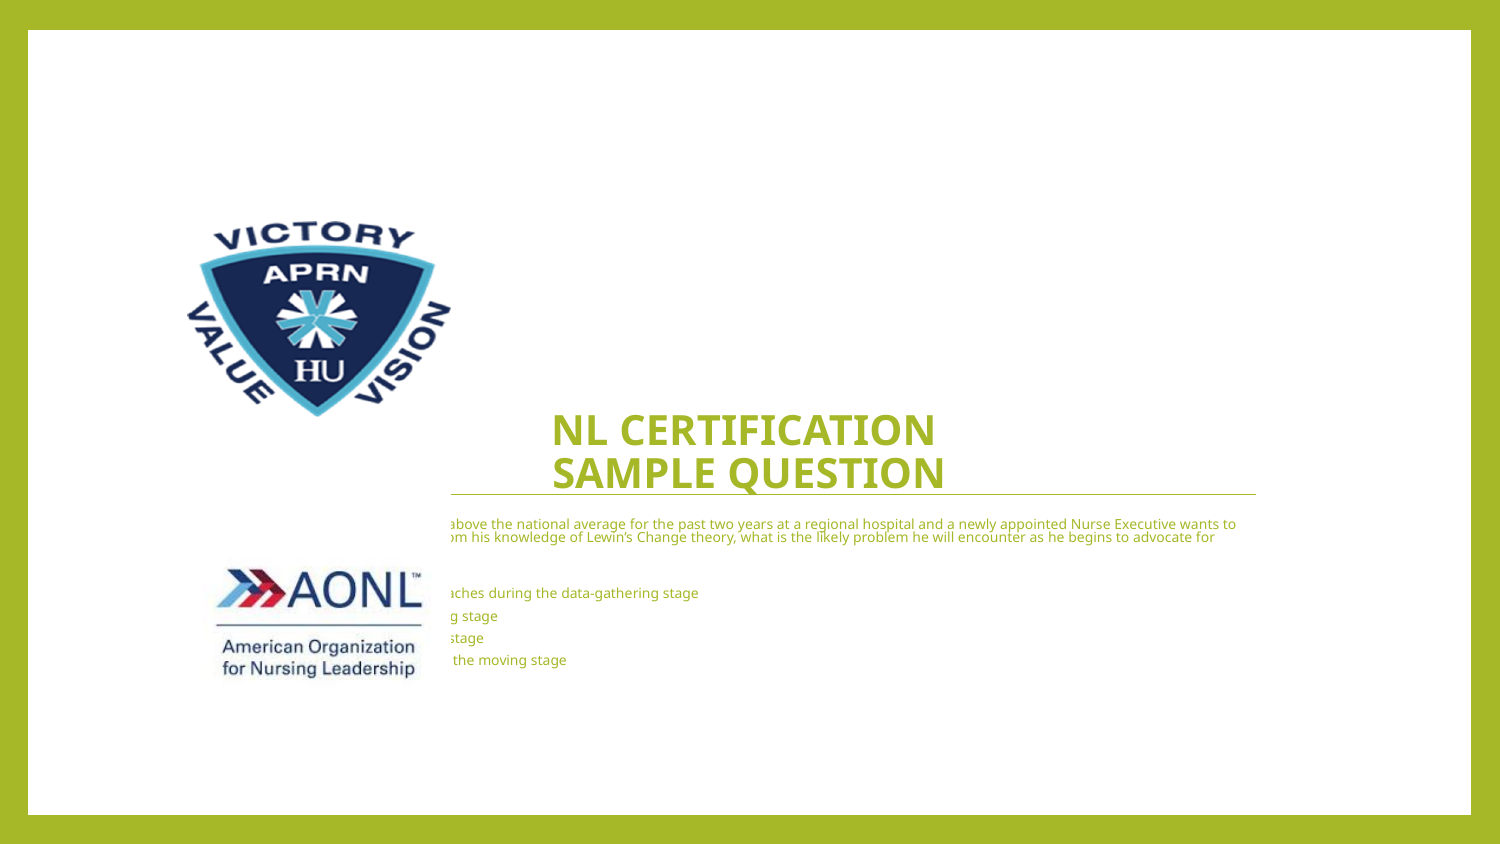

# NL Certification SAMPLE Question
Surgical site infections have been above the national average for the past two years at a regional hospital and a newly appointed Nurse Executive wants to address this situation. Drawing from his knowledge of Lewin’s Change theory, what is the likely problem he will encounter as he begins to advocate for change?
a. Policies that prevent new approaches during the data-gathering stage
b. Resistance during the unfreezing stage
c. Sabotage during the refreezing stage
d. Lack of financial support during the moving stage